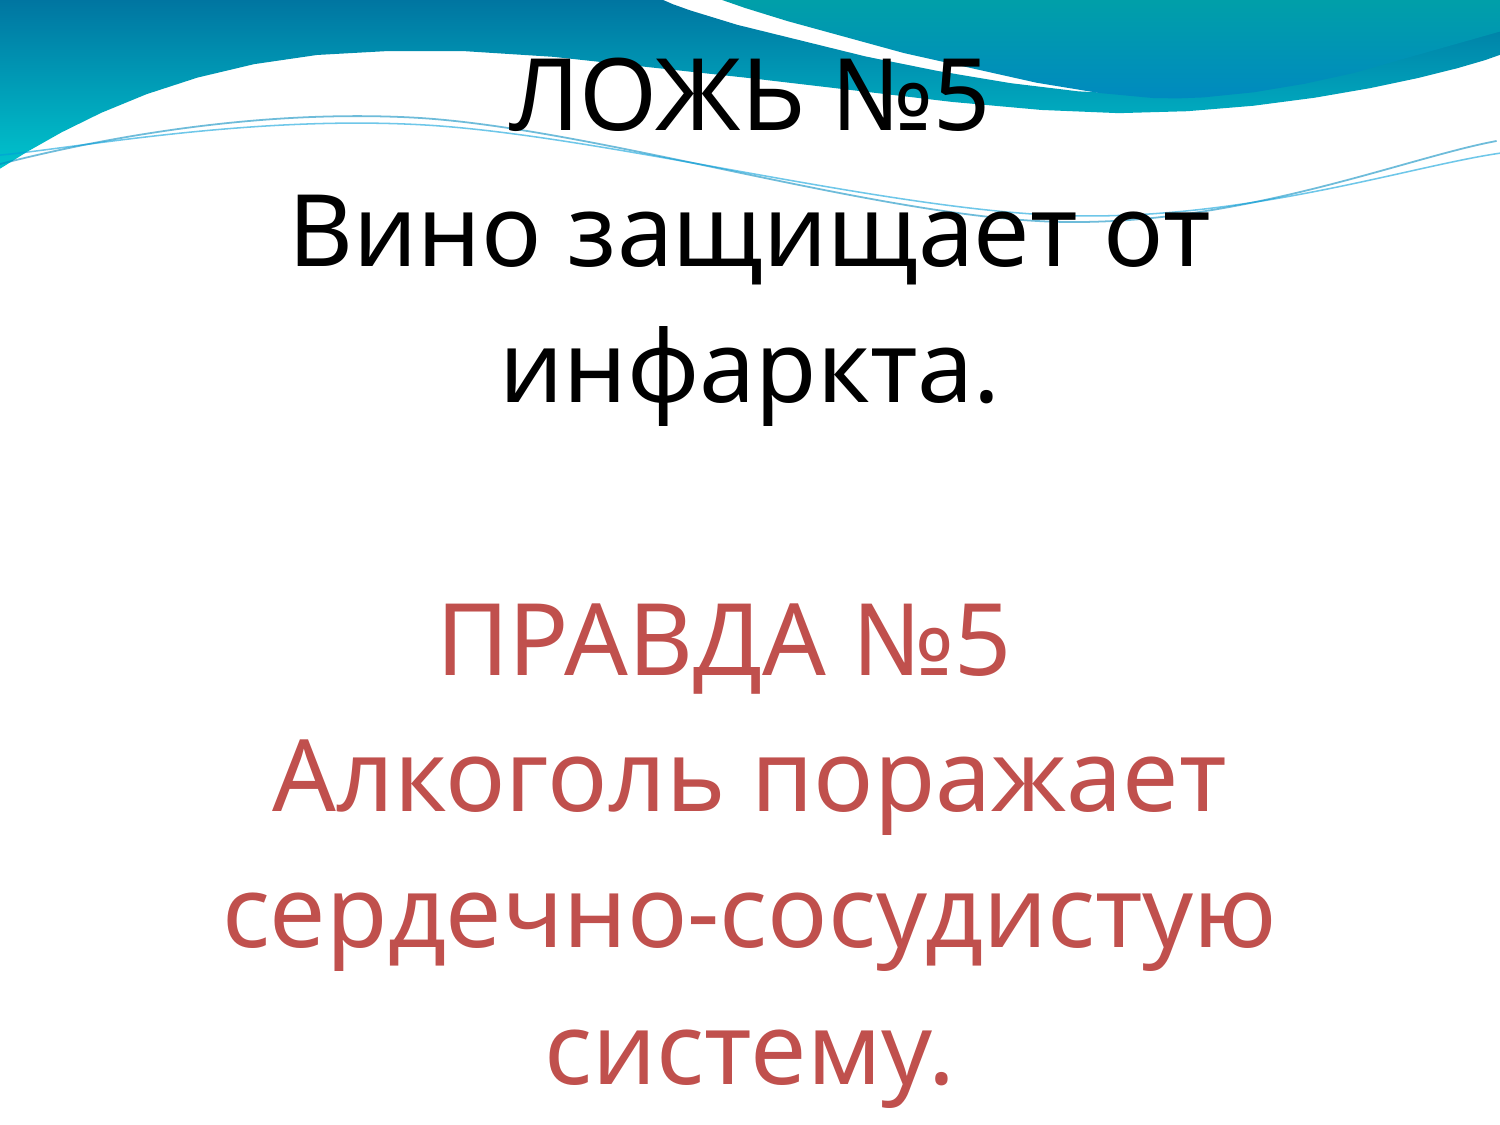

ЛОЖЬ №5
Вино защищает от инфаркта.
ПРАВДА №5
Алкоголь поражает сердечно-сосудистую систему.